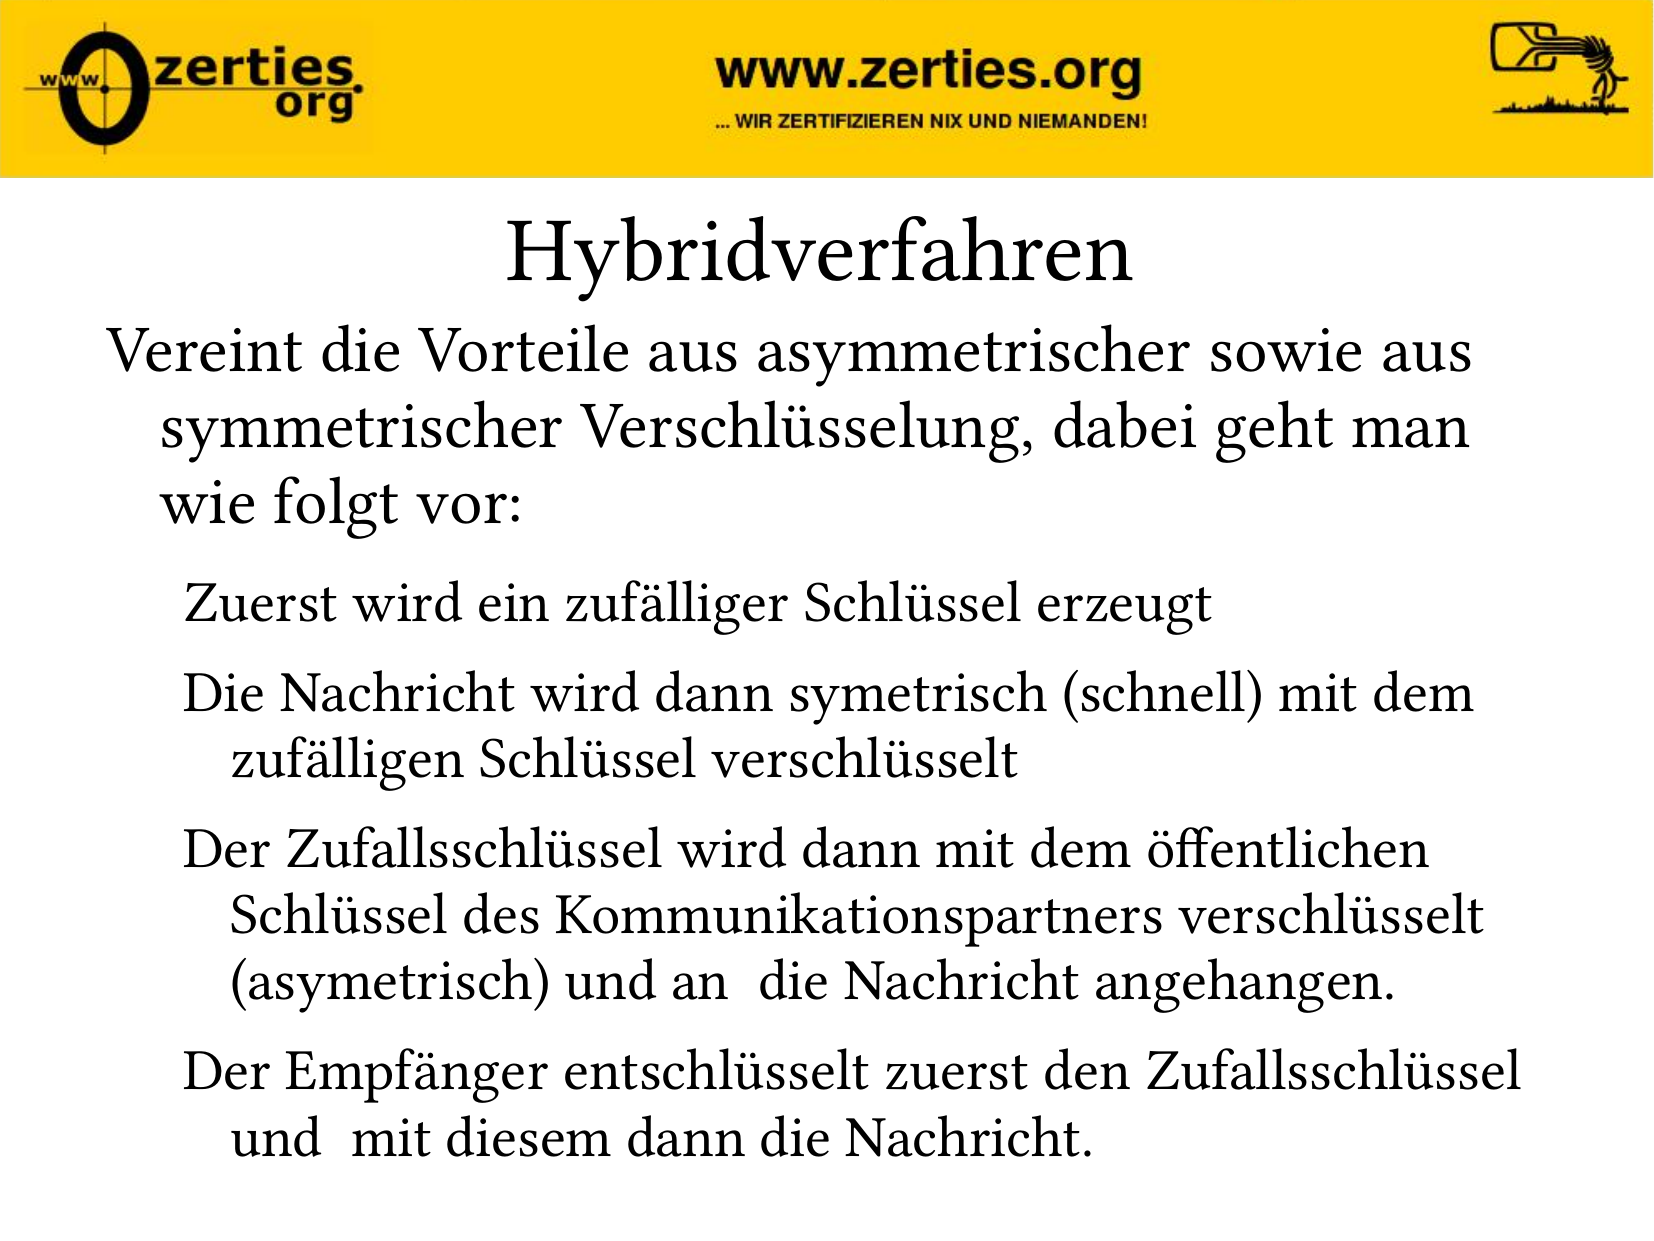

# Hybridverfahren
Vereint die Vorteile aus asymmetrischer sowie aus symmetrischer Verschlüsselung, dabei geht man wie folgt vor:
Zuerst wird ein zufälliger Schlüssel erzeugt
Die Nachricht wird dann symetrisch (schnell) mit dem zufälligen Schlüssel verschlüsselt
Der Zufallsschlüssel wird dann mit dem öffentlichen Schlüssel des Kommunikationspartners verschlüsselt (asymetrisch) und an die Nachricht angehangen.
Der Empfänger entschlüsselt zuerst den Zufallsschlüssel und mit diesem dann die Nachricht.